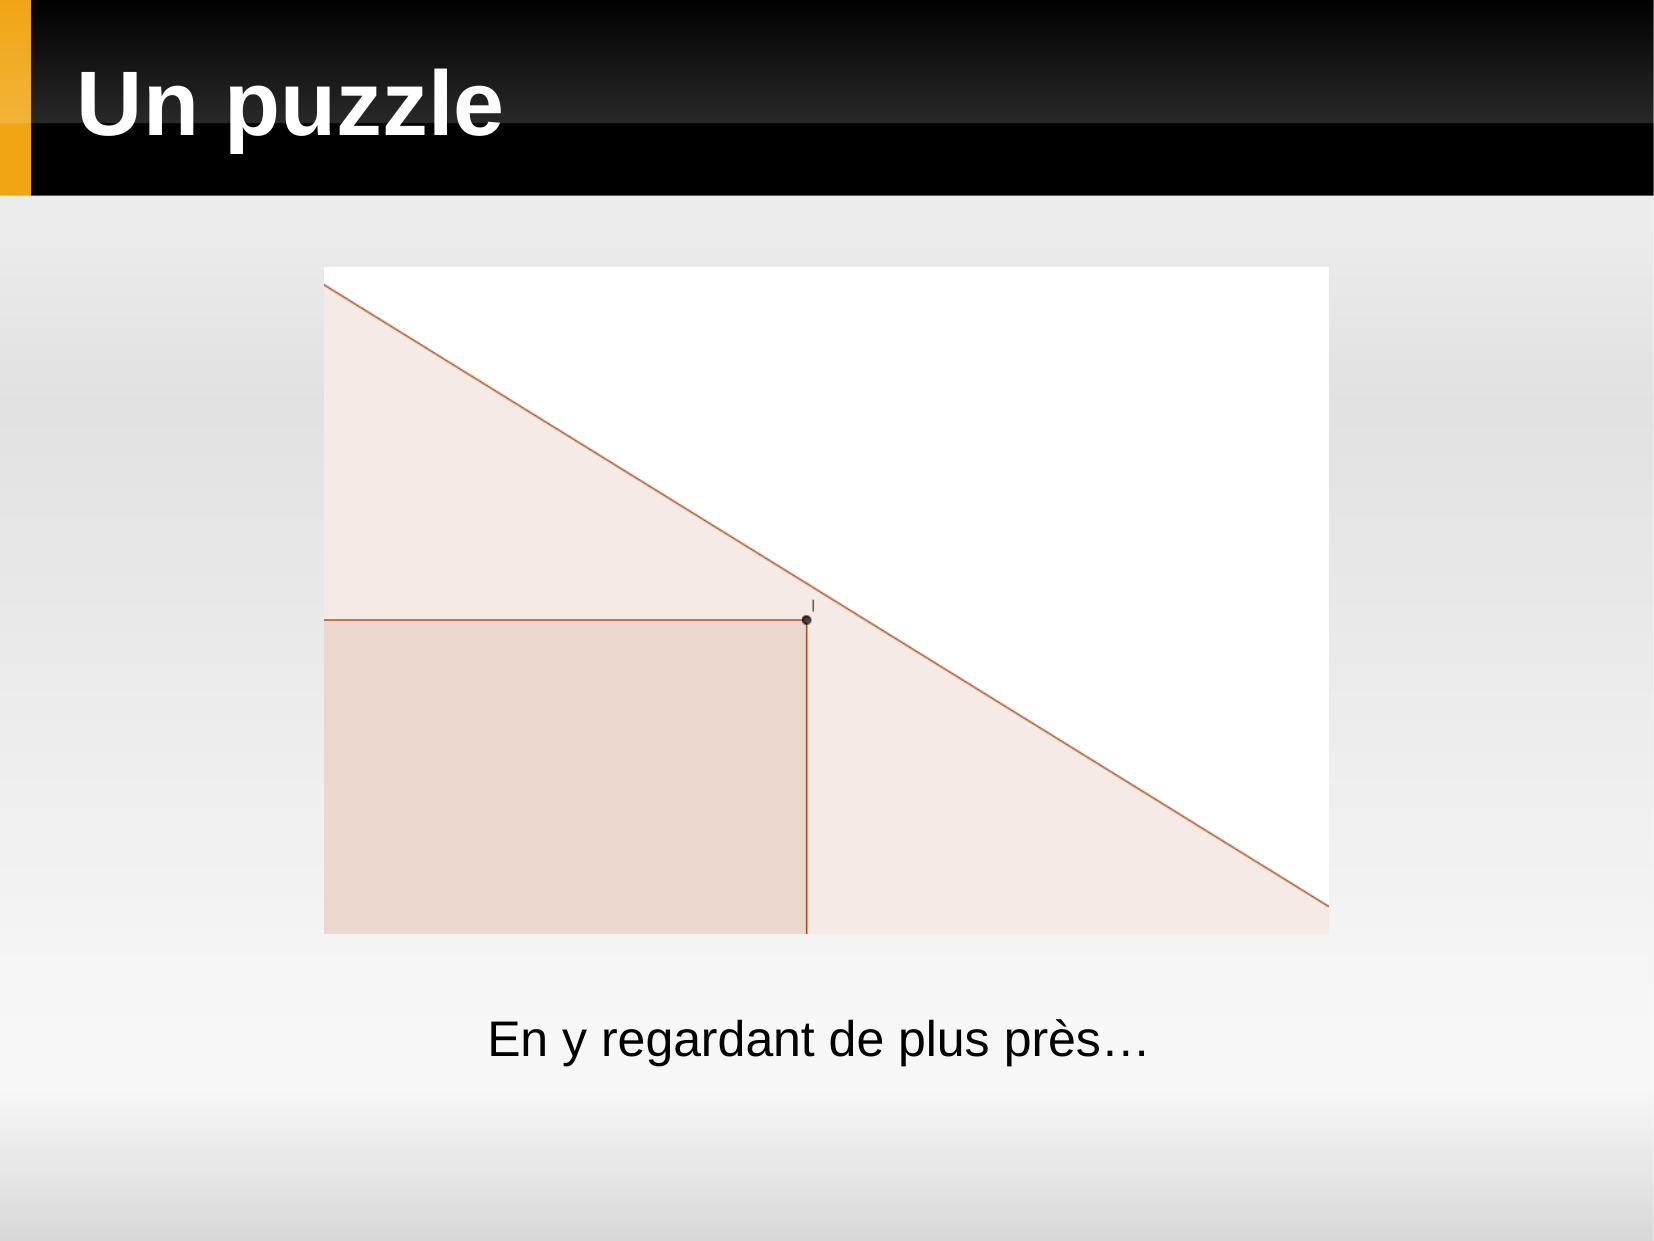

# Un puzzle
En y regardant de plus près…